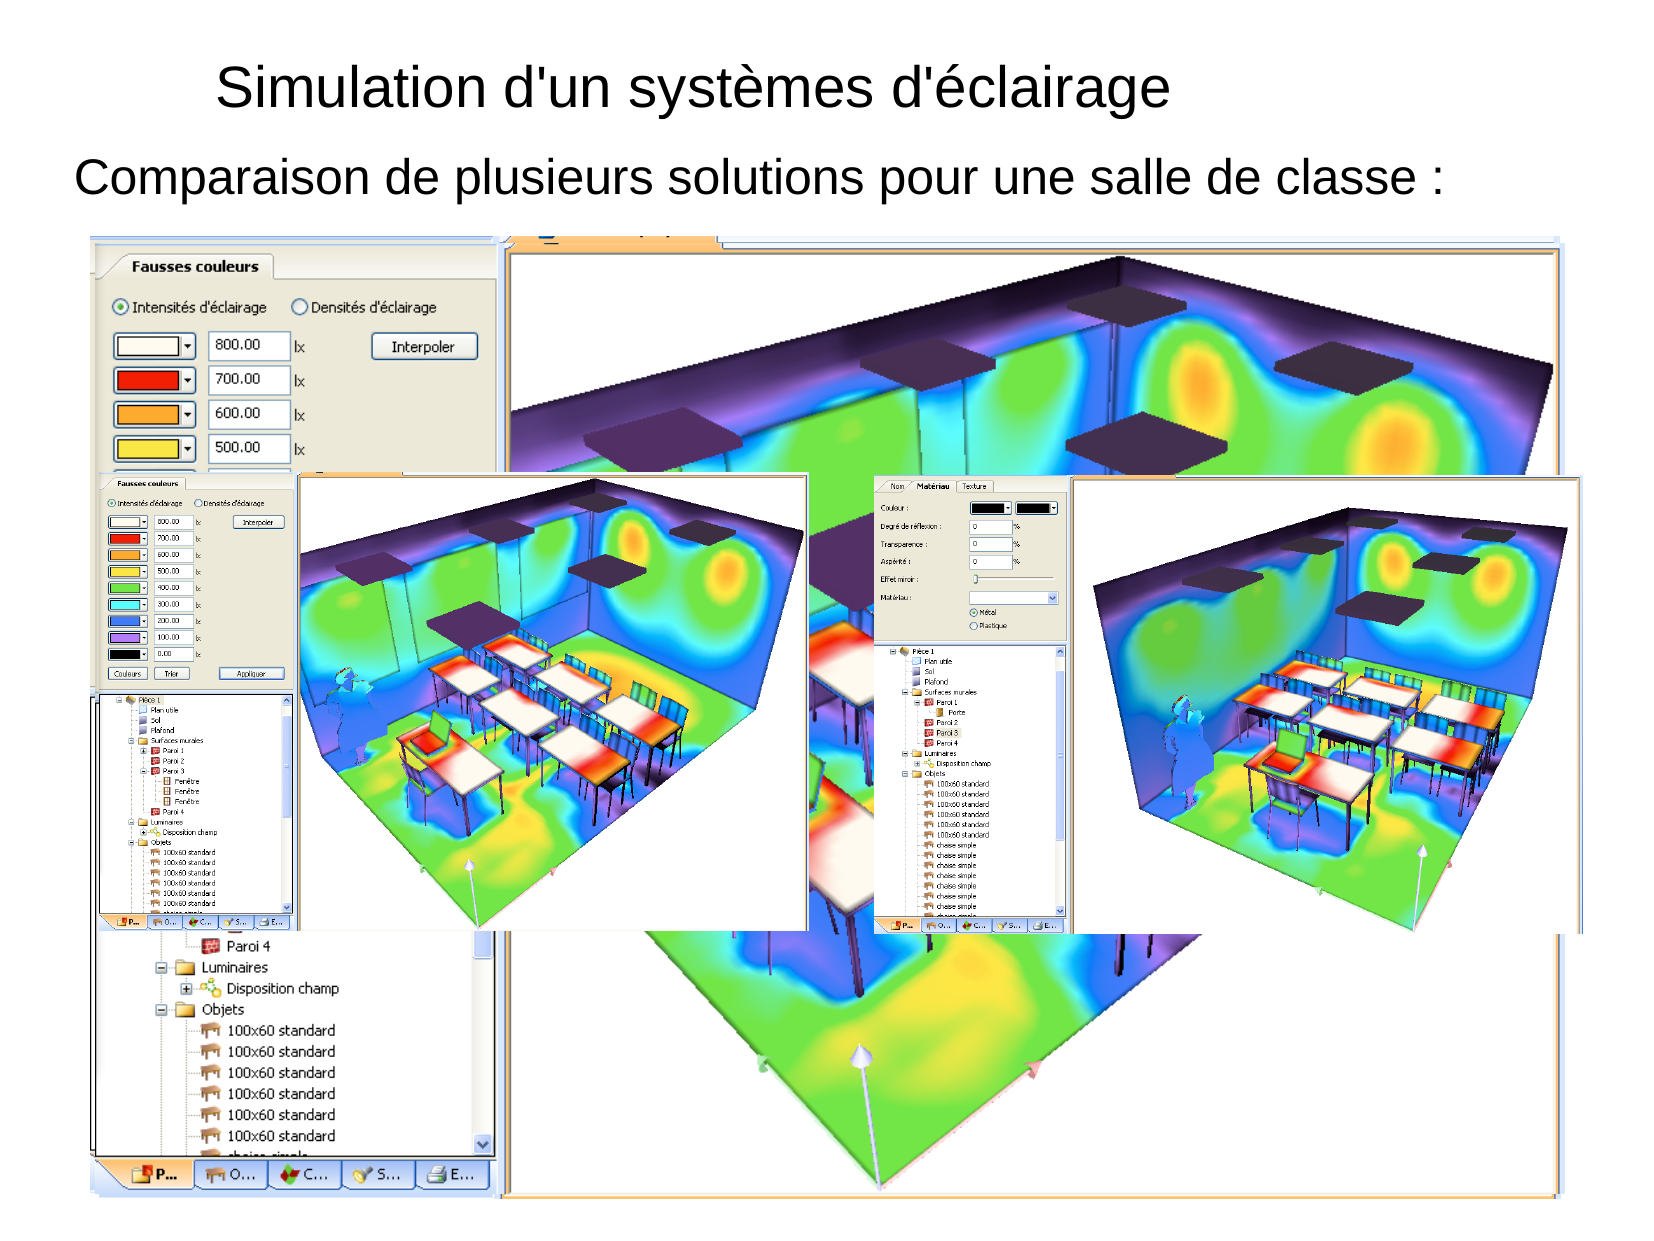

Simulation d'un systèmes d'éclairage
Comparaison de plusieurs solutions pour une salle de classe :